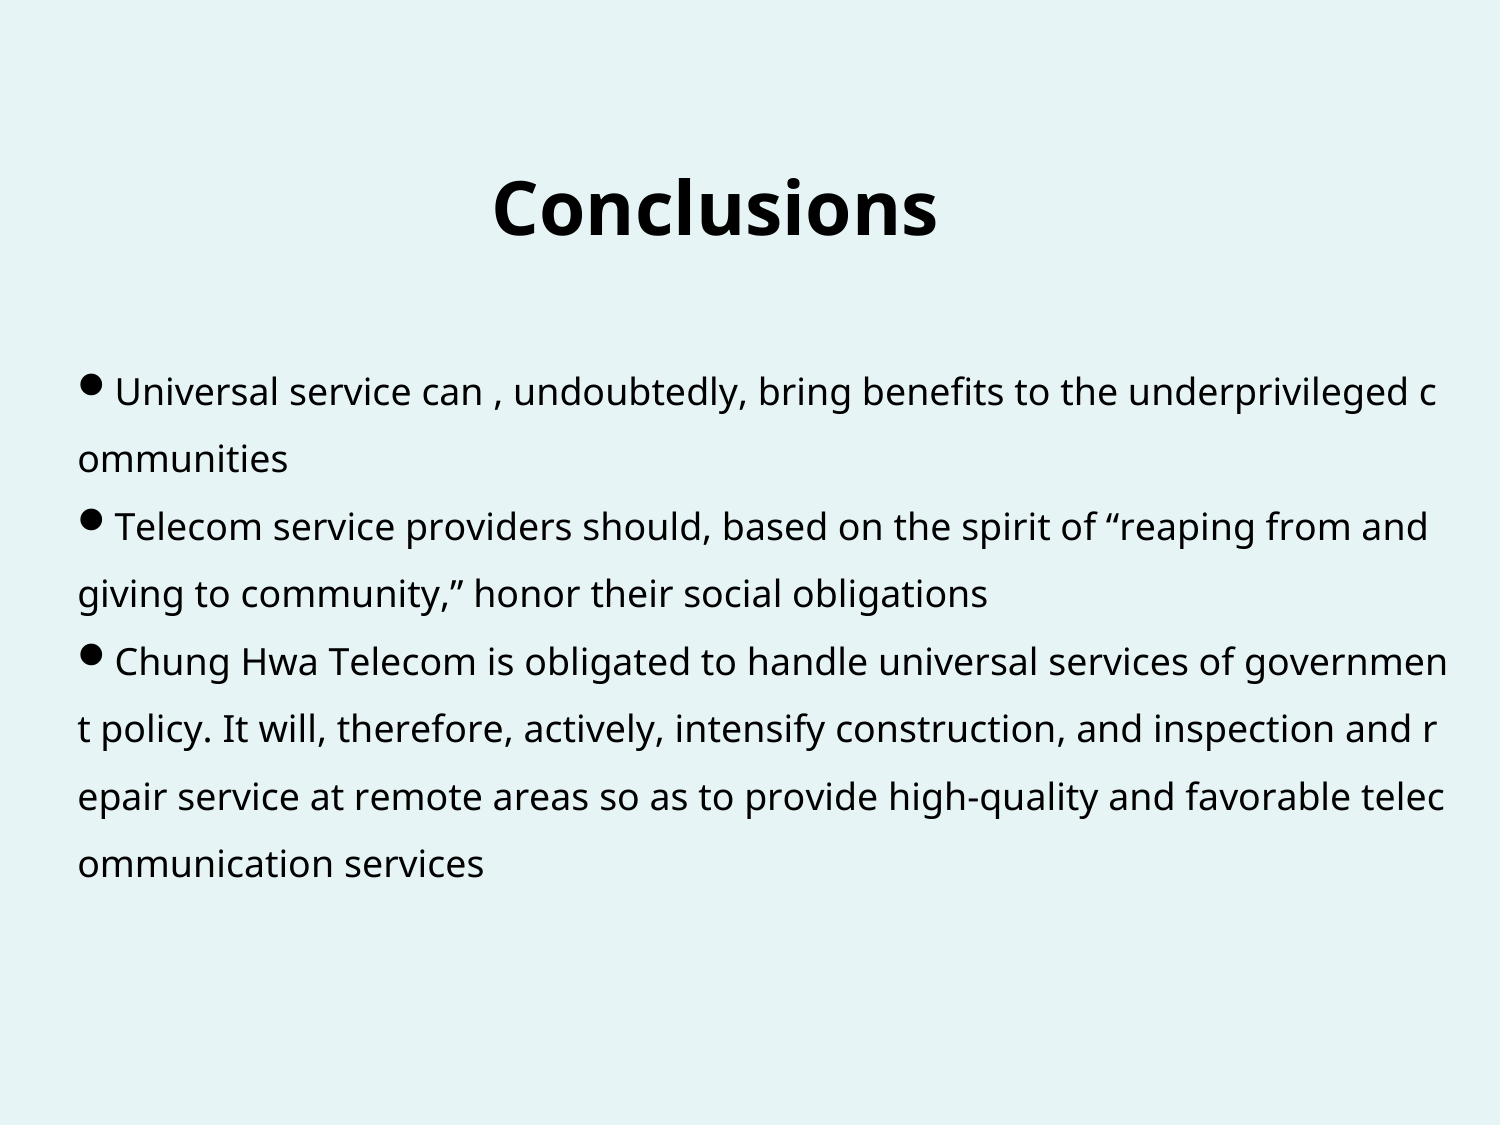

Conclusions
Universal service can , undoubtedly, bring benefits to the underprivileged communities
Telecom service providers should, based on the spirit of “reaping from and giving to community,” honor their social obligations
Chung Hwa Telecom is obligated to handle universal services of government policy. It will, therefore, actively, intensify construction, and inspection and repair service at remote areas so as to provide high-quality and favorable telecommunication services